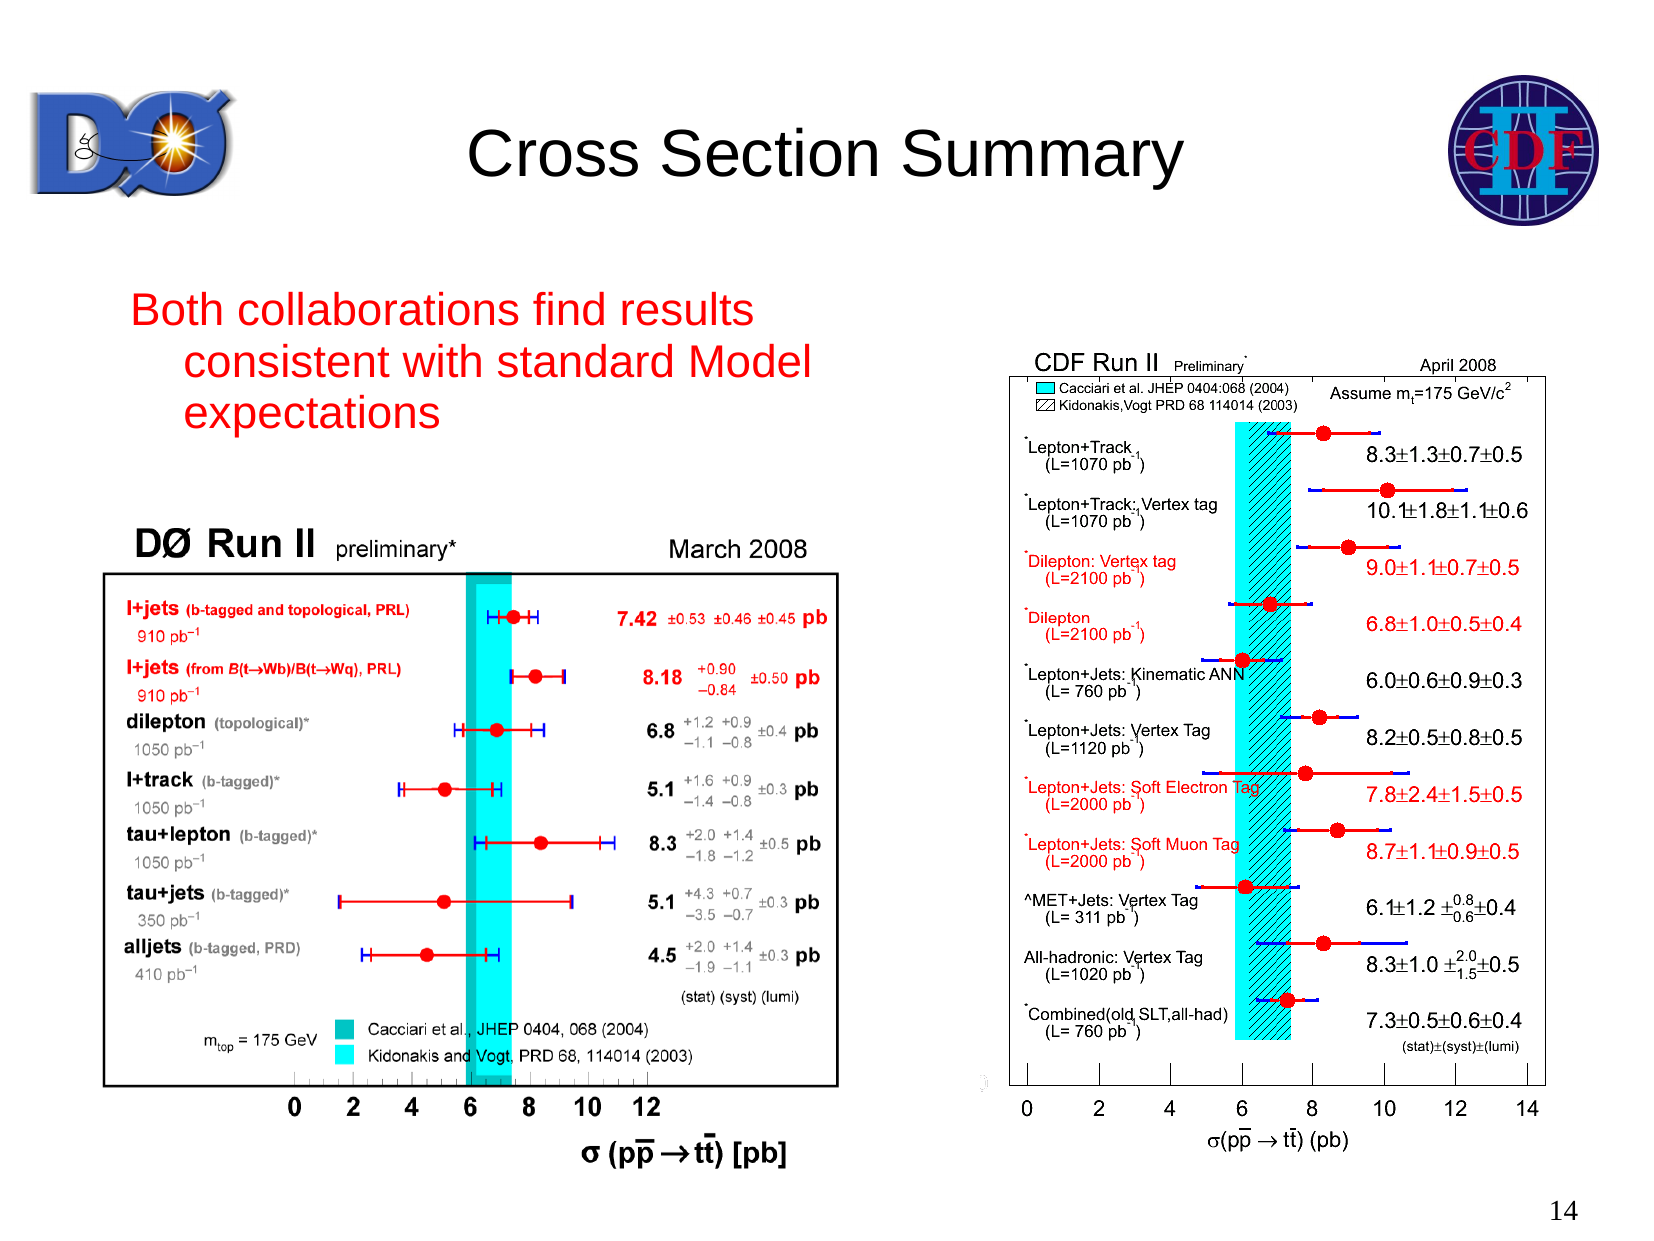

# Cross Section Summary
Both collaborations find results consistent with standard Model expectations
14